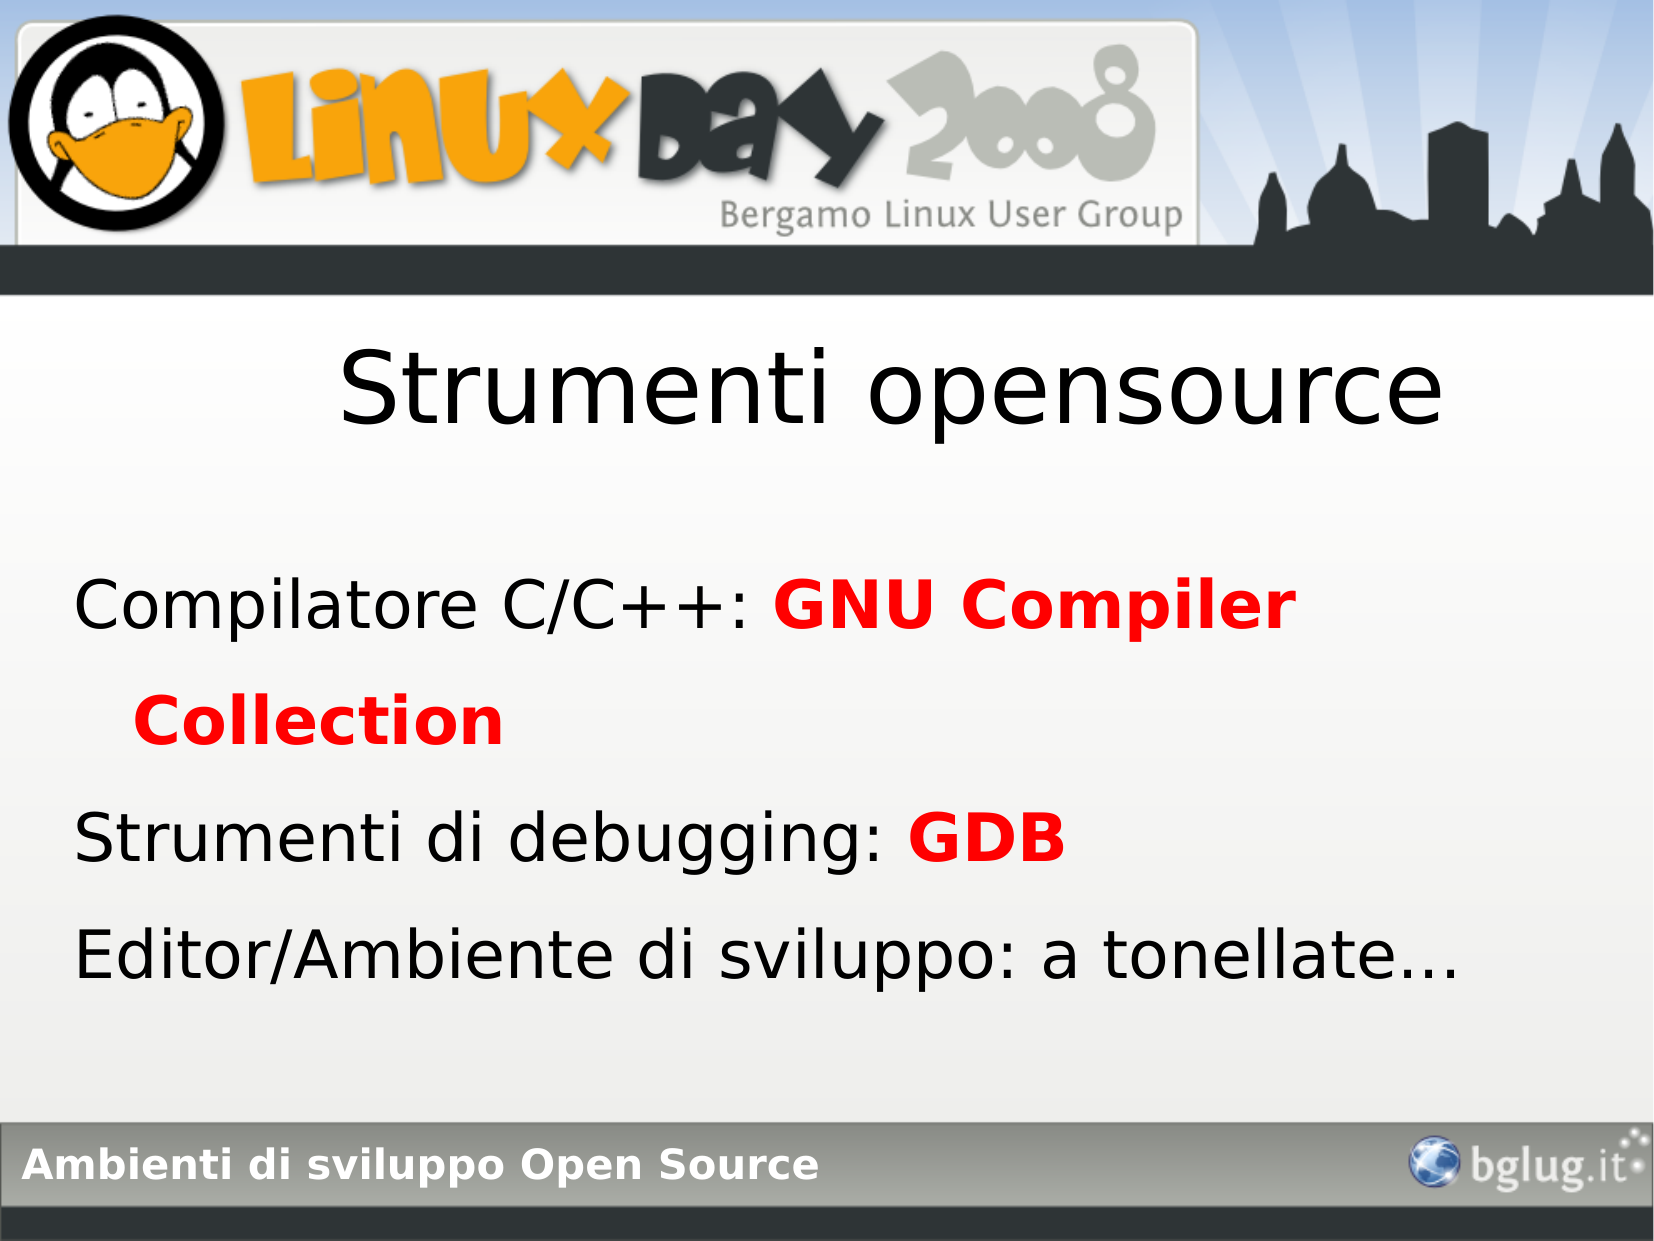

Strumenti opensource
Compilatore C/C++: GNU Compiler Collection
Strumenti di debugging: GDB
Editor/Ambiente di sviluppo: a tonellate...
Ambienti di sviluppo Open Source